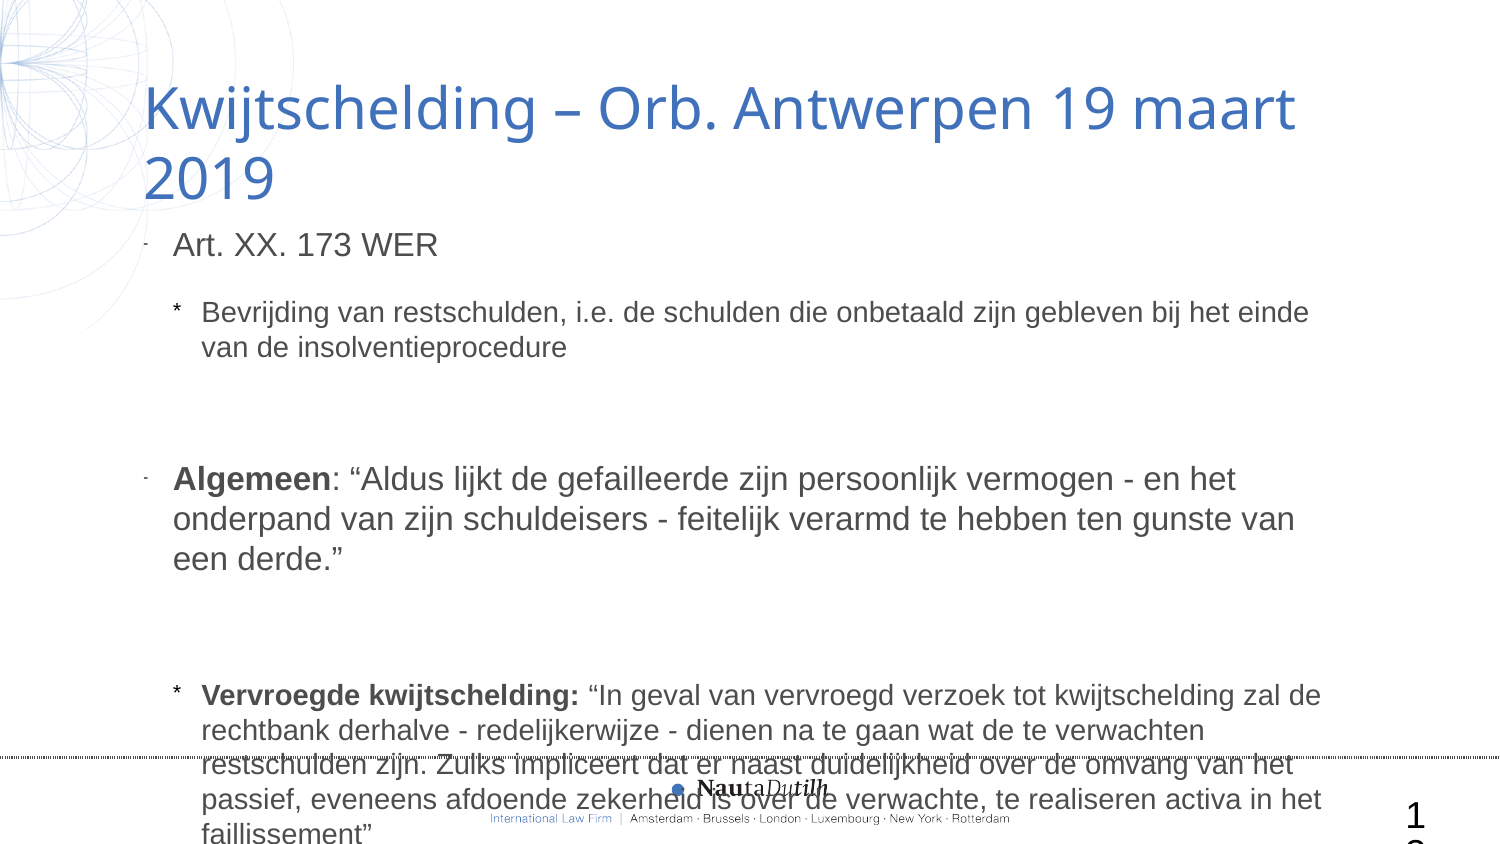

# Kwijtschelding – Orb. Antwerpen 19 maart 2019
Art. XX. 173 WER
Bevrijding van restschulden, i.e. de schulden die onbetaald zijn gebleven bij het einde van de insolventieprocedure
Algemeen: “Aldus lijkt de gefailleerde zijn persoonlijk vermogen - en het onderpand van zijn schuldeisers - feitelijk verarmd te hebben ten gunste van een derde.”
Vervroegde kwijtschelding: “In geval van vervroegd verzoek tot kwijtschelding zal de rechtbank derhalve - redelijkerwijze - dienen na te gaan wat de te verwachten restschulden zijn. Zulks impliceert dat er naast duidelijkheid over de omvang van het passief, eveneens afdoende zekerheid is over de verwachte, te realiseren activa in het faillissement”
Bewijslast: “De gefailleerde geldt in het kader van de vordering tot kwijtschelding als eisende partij en dient aldus het bewijs te leveren van de feiten die hij aanvoert (art. 870 Ger. W.), zijnde met name - onder meer - de oorzaken van het faillissement (met name het gegeven dat geen kennelijk onredelijke fout werd begaan die aanleiding gaf tot het faillissement) en een inventarisatie van de verwachte restschulden.”
Breuk met het verleden?: De rechtbank begrijpt dat de huidige inkomsten van de gefailleerde hun oorzaak vinden in de verderzetting van de activiteit van de gefailleerde, na datum van faillissement. De gefailleerde beschikt in dat kader sedert 3 september 2018 over een (nieuw) ondernemingsnummer. Aan partijen wordt in het kader van de heropening van debatten verzocht hun standpunt mee te delen aangaande het volgende: het is de rechtbank niet duidelijk of de huidige inkomsten van de gefailleerde al dan niet verworven worden "op grond van een oorzaak die het faillissement voorafgaat" in de zin van art. XX.110 WER. Geargumenteerd zou immers kunnen worden dat de oorzaak van deze inkomsten identiek dezelfde activiteit is die voordien werd uitgevoerd, waarbij de gefailleerde zonder meer verder gebruik maakt (of redelijkerwijze kan maken) van zijn knowhow, ervaring, diploma's, vergaarde kennis, netwerk en dergelijke meer.